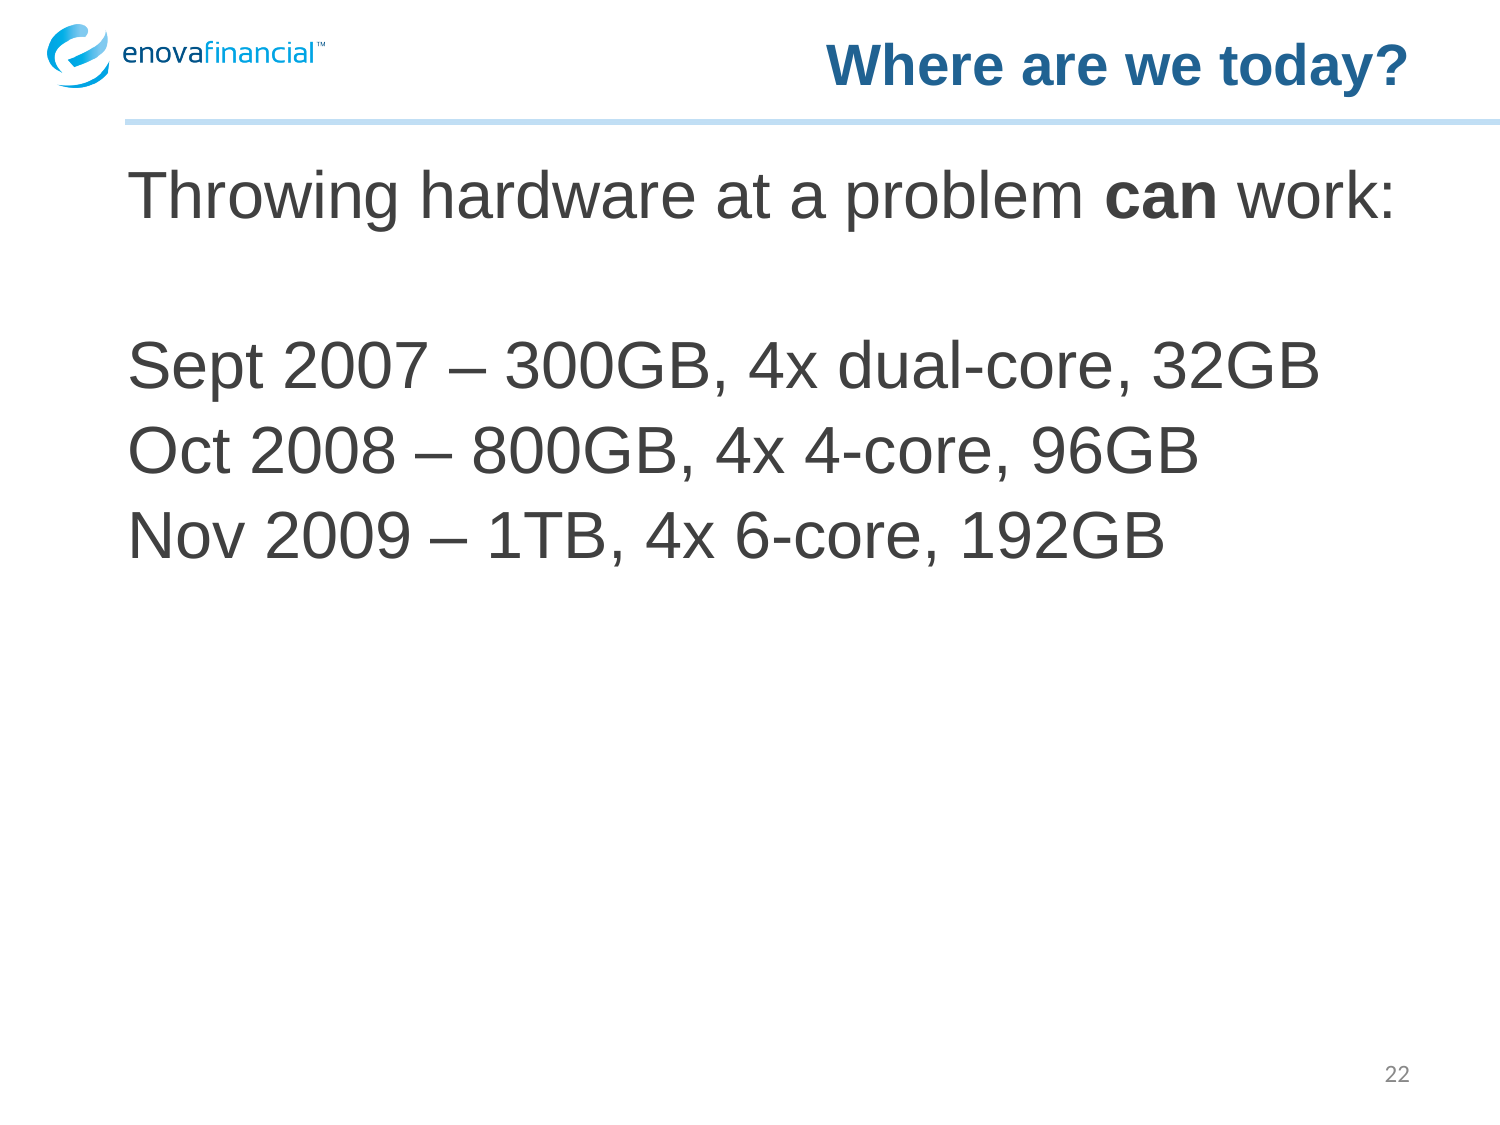

Where are we today?
# Throwing hardware at a problem can work:
Sept 2007 – 300GB, 4x dual-core, 32GB
Oct 2008 – 800GB, 4x 4-core, 96GB
Nov 2009 – 1TB, 4x 6-core, 192GB